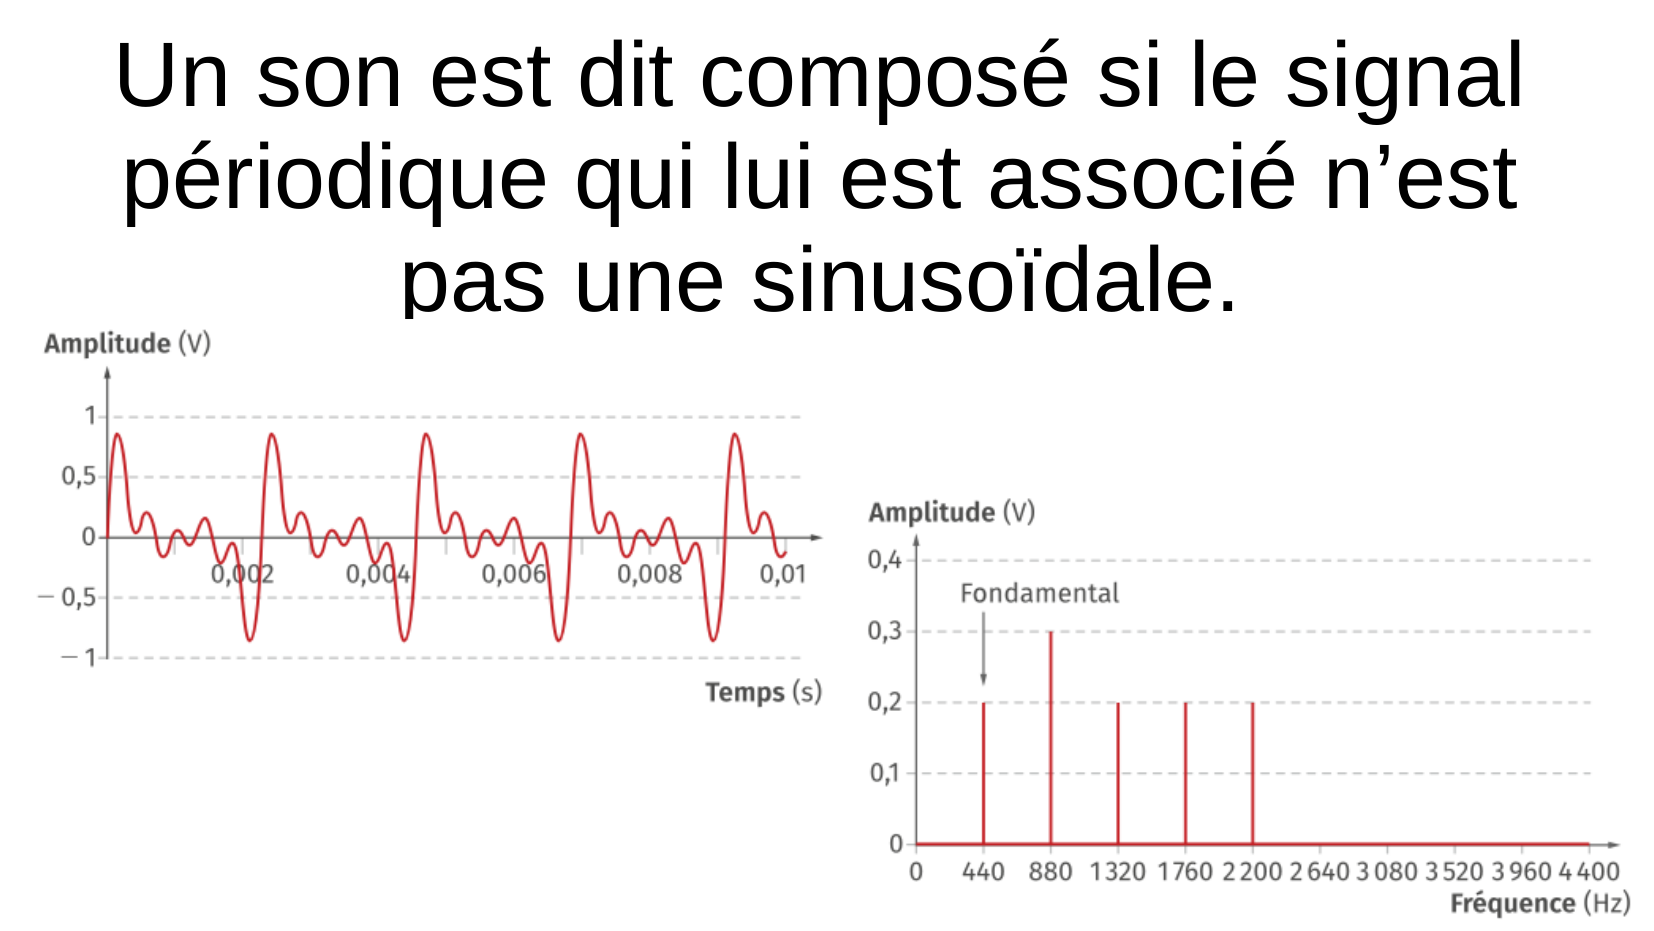

# Un son est dit composé si le signal périodique qui lui est associé n’est pas une sinusoïdale.